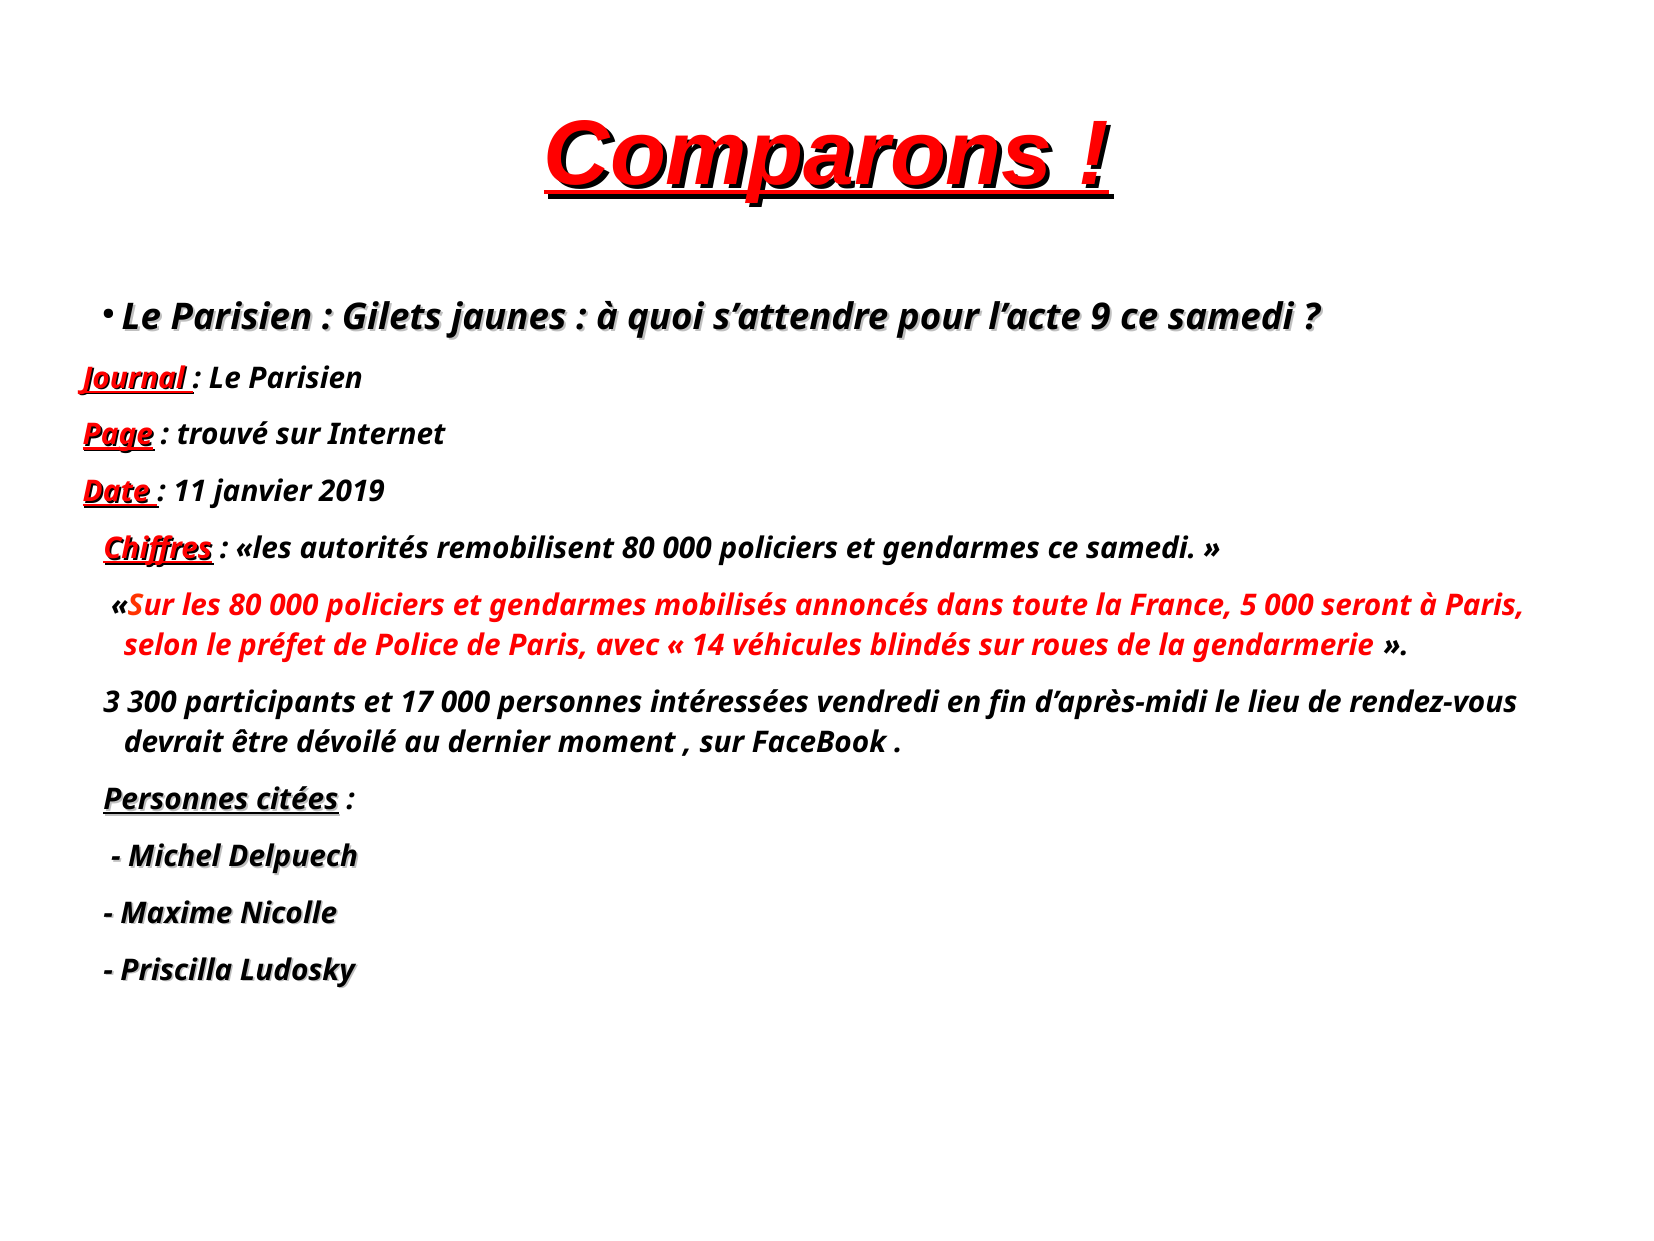

# Comparons !
Le Parisien : Gilets jaunes : à quoi s’attendre pour l’acte 9 ce samedi ?
Journal : Le Parisien
Page : trouvé sur Internet
Date : 11 janvier 2019
Chiffres : «les autorités remobilisent 80 000 policiers et gendarmes ce samedi. »
 «Sur les 80 000 policiers et gendarmes mobilisés annoncés dans toute la France, 5 000 seront à Paris, selon le préfet de Police de Paris, avec « 14 véhicules blindés sur roues de la gendarmerie ».
3 300 participants et 17 000 personnes intéressées vendredi en fin d’après-midi le lieu de rendez-vous devrait être dévoilé au dernier moment , sur FaceBook .
Personnes citées :
 - Michel Delpuech
- Maxime Nicolle
- Priscilla Ludosky